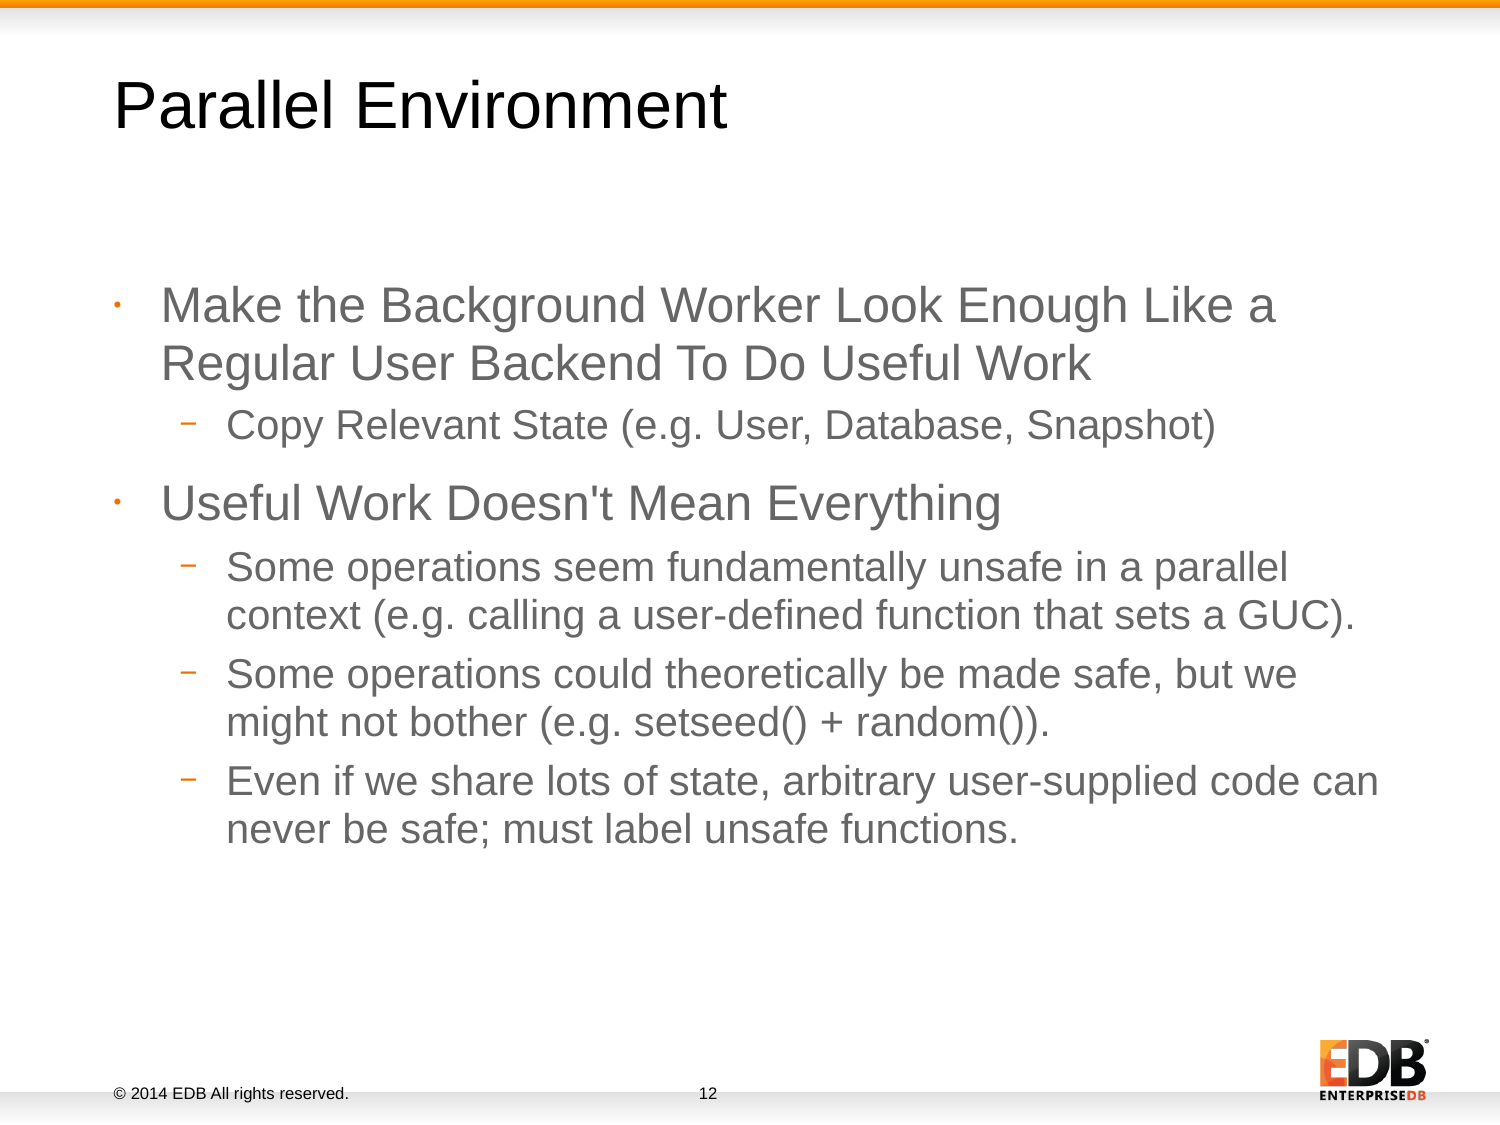

Parallel Environment
# Make the Background Worker Look Enough Like a Regular User Backend To Do Useful Work
Copy Relevant State (e.g. User, Database, Snapshot)
Useful Work Doesn't Mean Everything
Some operations seem fundamentally unsafe in a parallel context (e.g. calling a user-defined function that sets a GUC).
Some operations could theoretically be made safe, but we might not bother (e.g. setseed() + random()).
Even if we share lots of state, arbitrary user-supplied code can never be safe; must label unsafe functions.